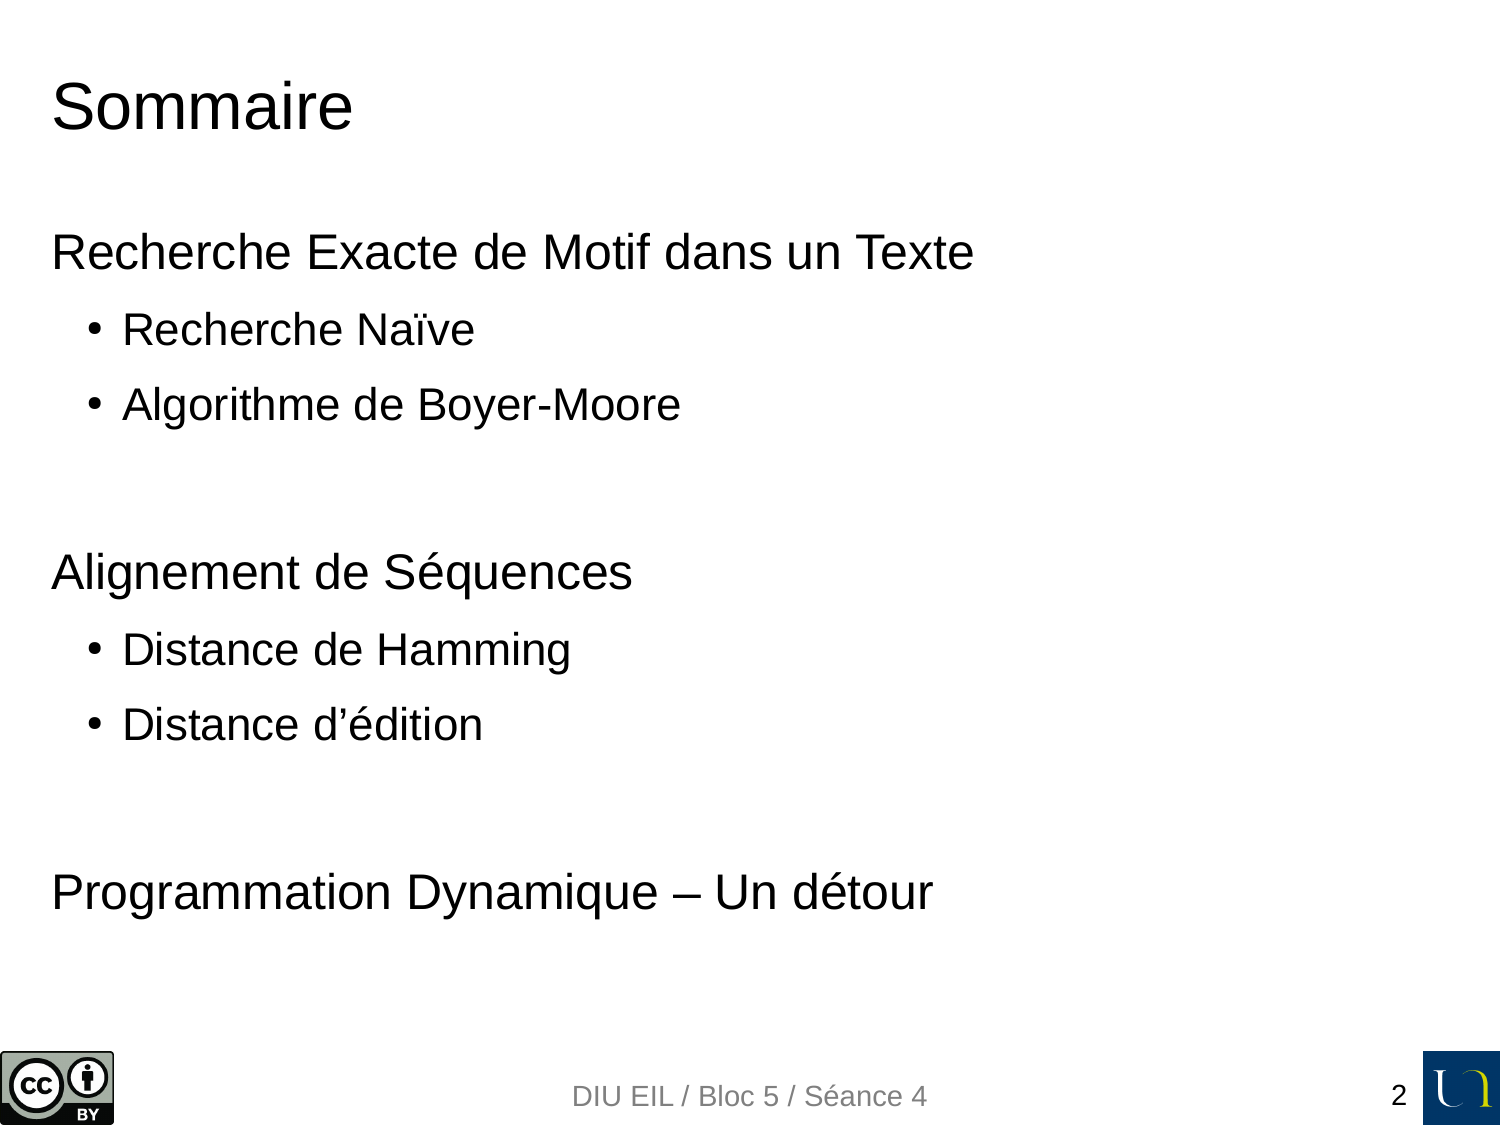

# Sommaire
Recherche Exacte de Motif dans un Texte
Recherche Naïve
Algorithme de Boyer-Moore
Alignement de Séquences
Distance de Hamming
Distance d’édition
Programmation Dynamique – Un détour
2